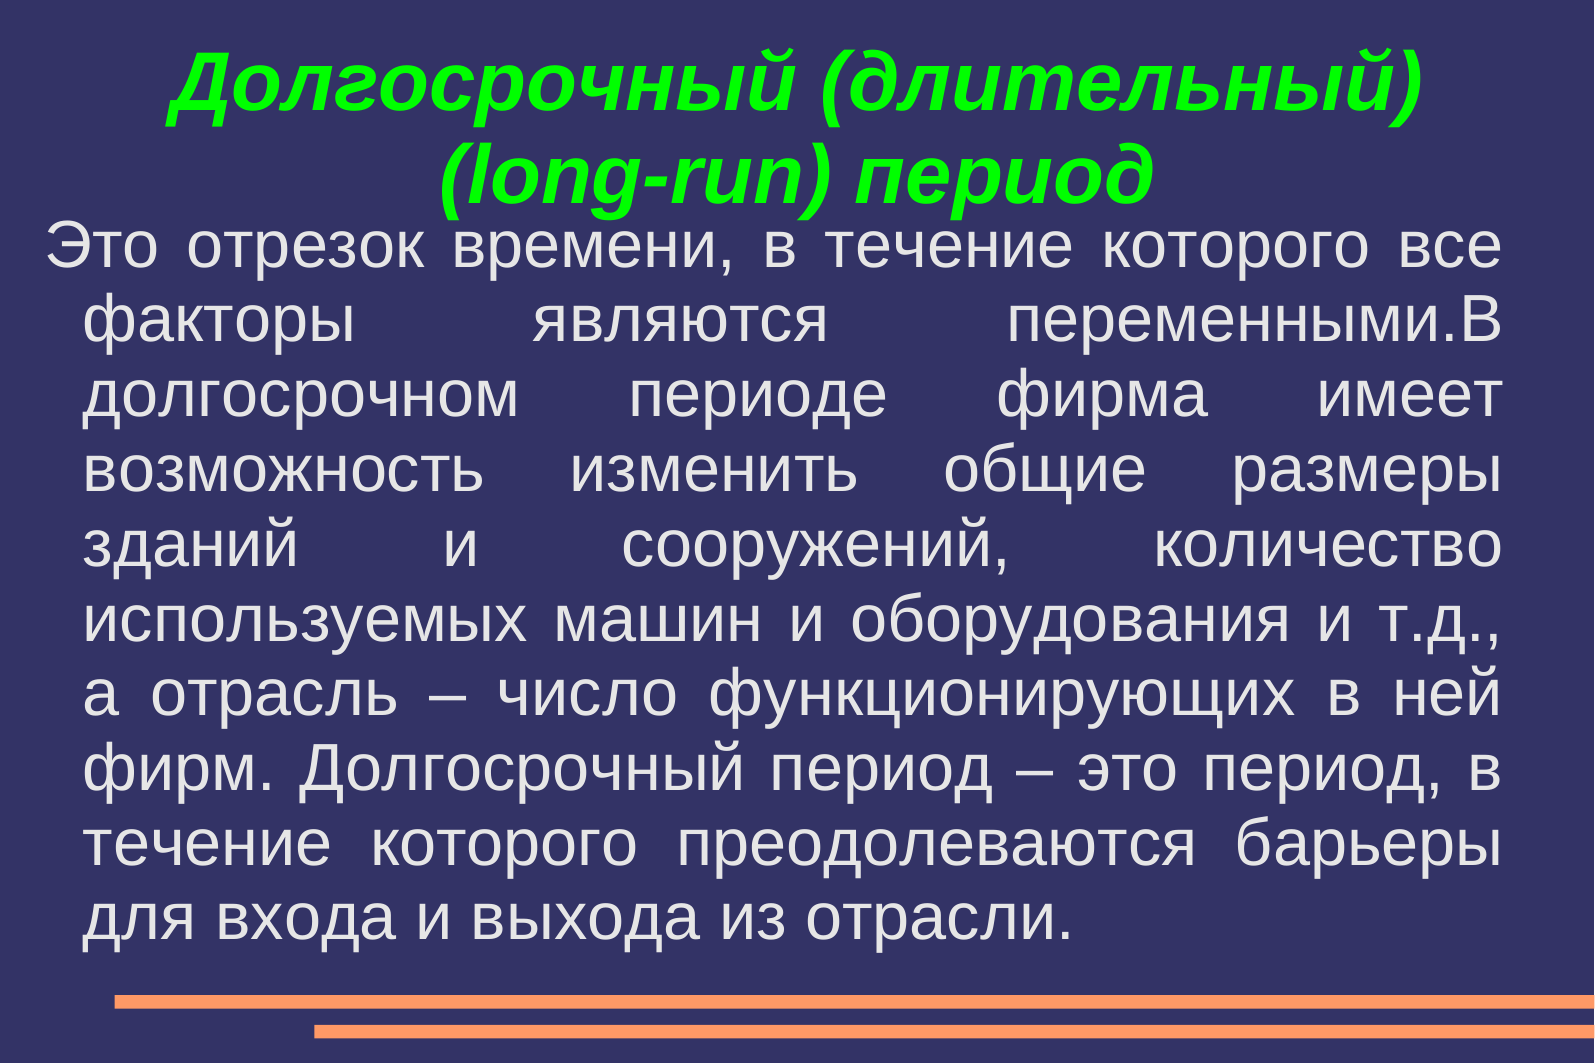

# Долгосрочный (длительный) (long-run) период
Это отрезок времени, в течение которого все факторы являются переменными.В долгосрочном периоде фирма имеет возможность изменить общие размеры зданий и сооружений, количество используемых машин и оборудования и т.д., а отрасль – число функционирующих в ней фирм. Долгосрочный период – это период, в течение которого преодолеваются барьеры для входа и выхода из отрасли.